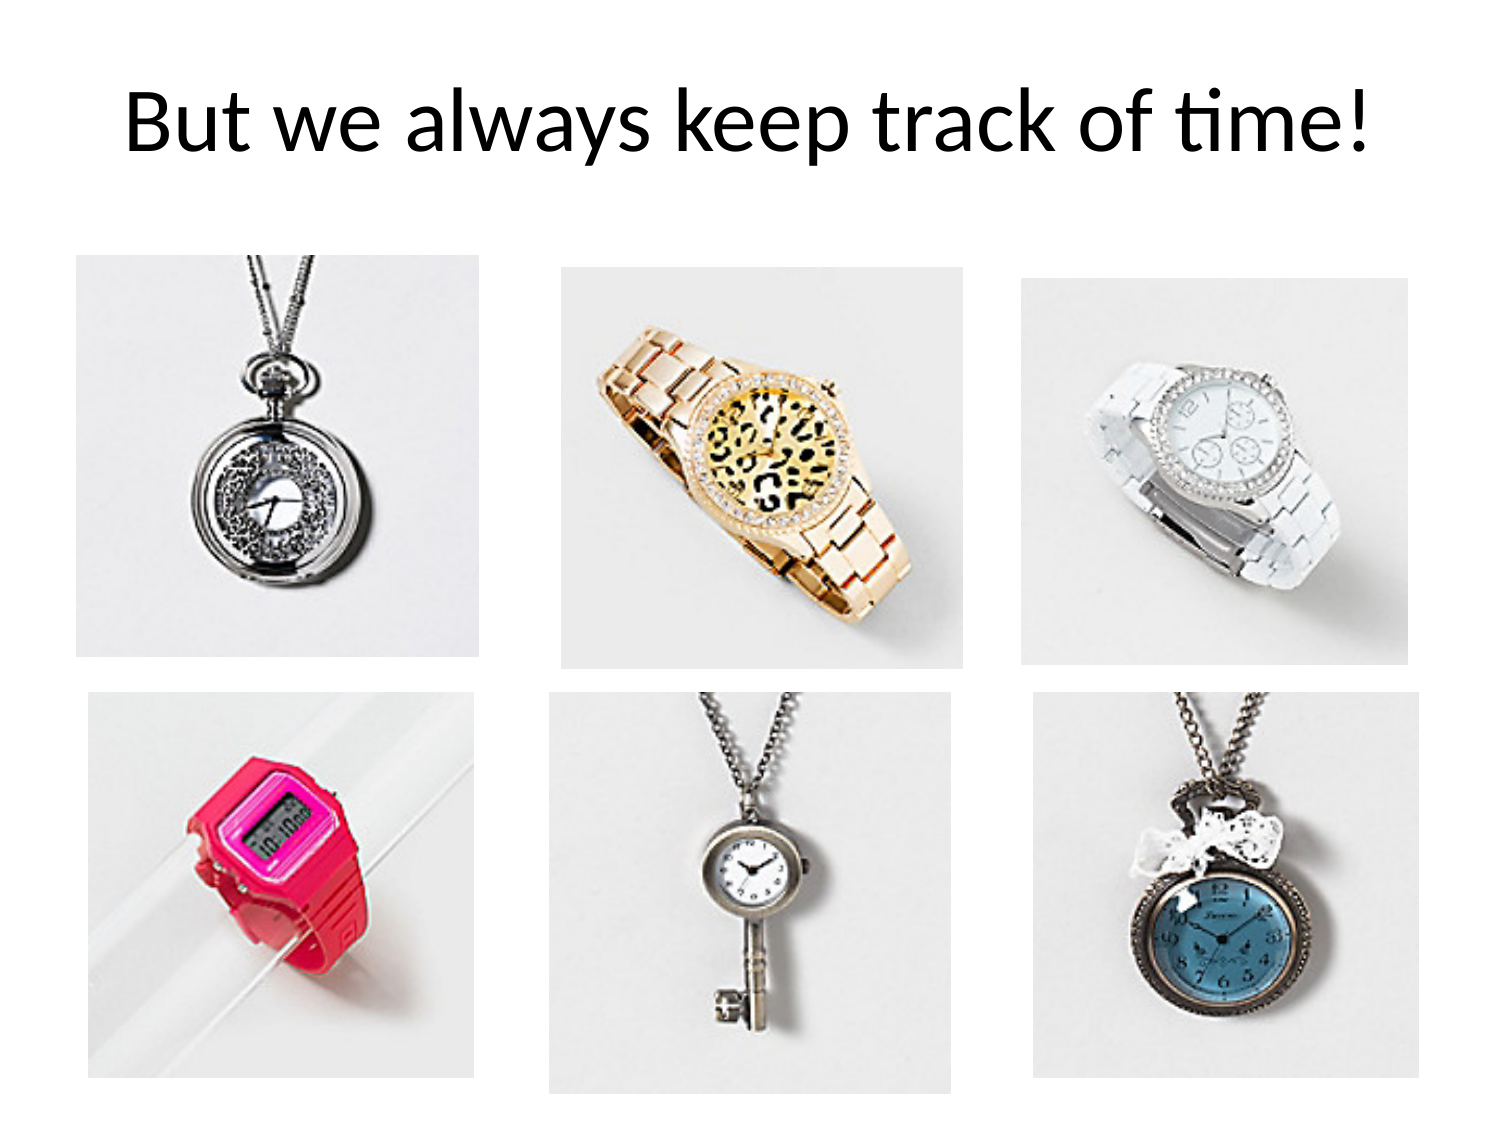

# But we always keep track of time!